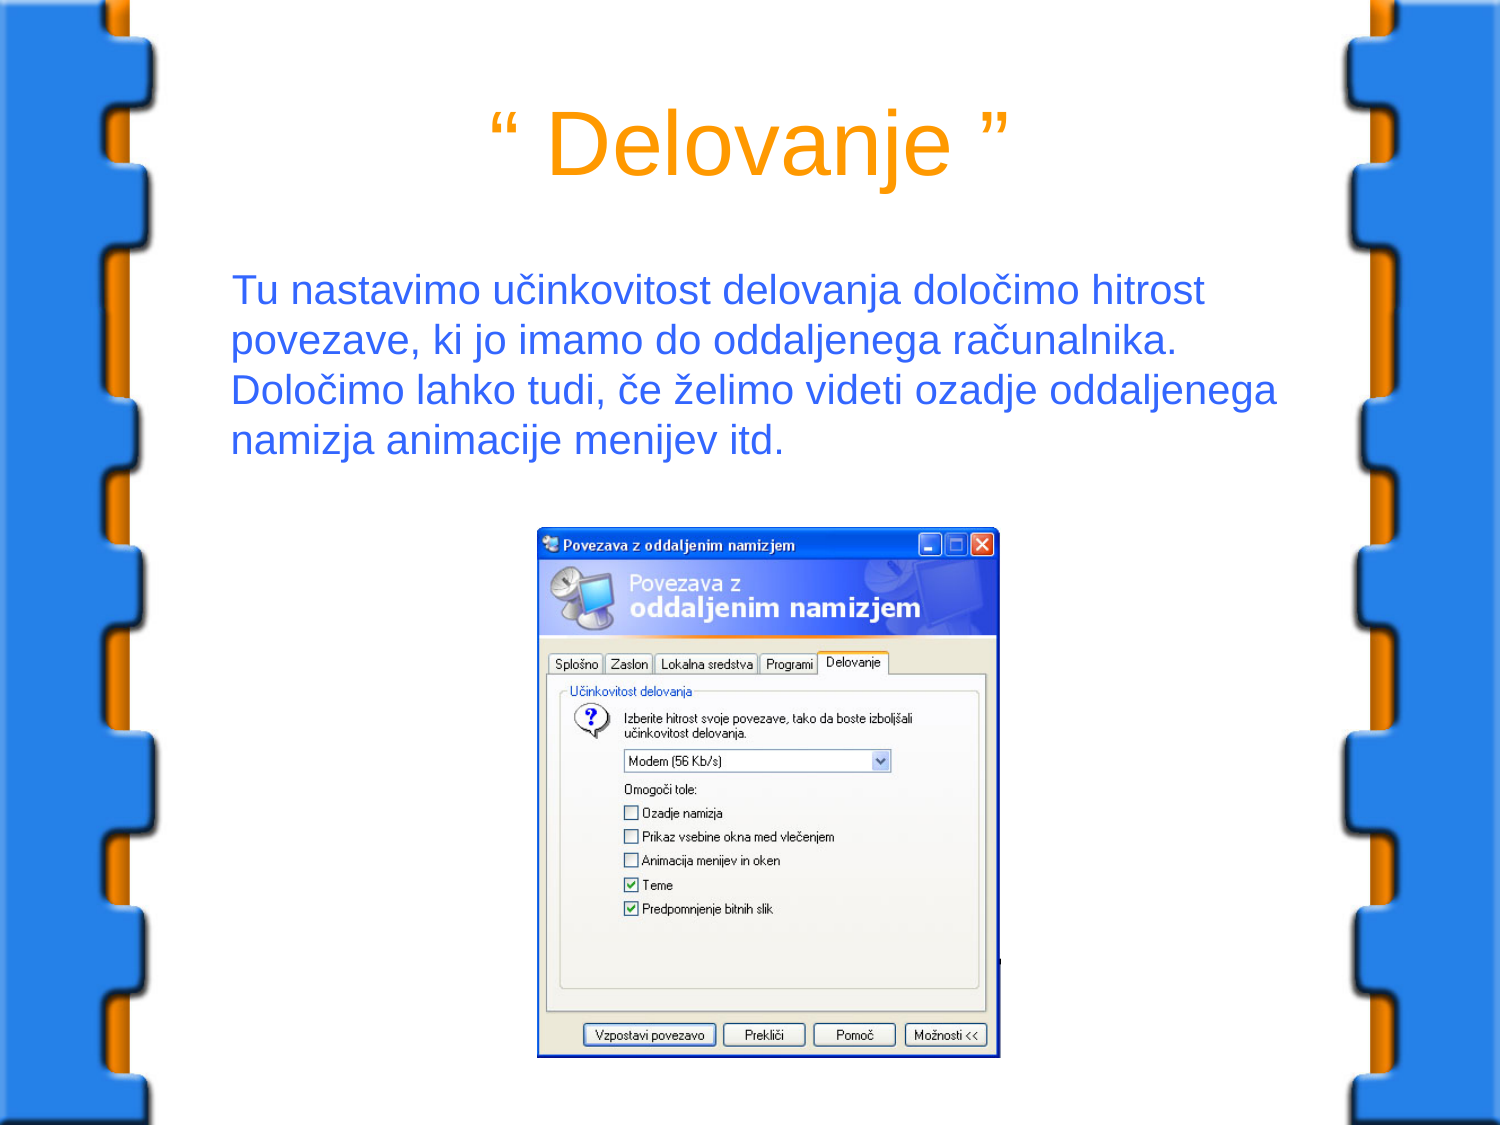

# “ Delovanje ”
 Tu nastavimo učinkovitost delovanja določimo hitrost povezave, ki jo imamo do oddaljenega računalnika. Določimo lahko tudi, če želimo videti ozadje oddaljenega namizja animacije menijev itd.